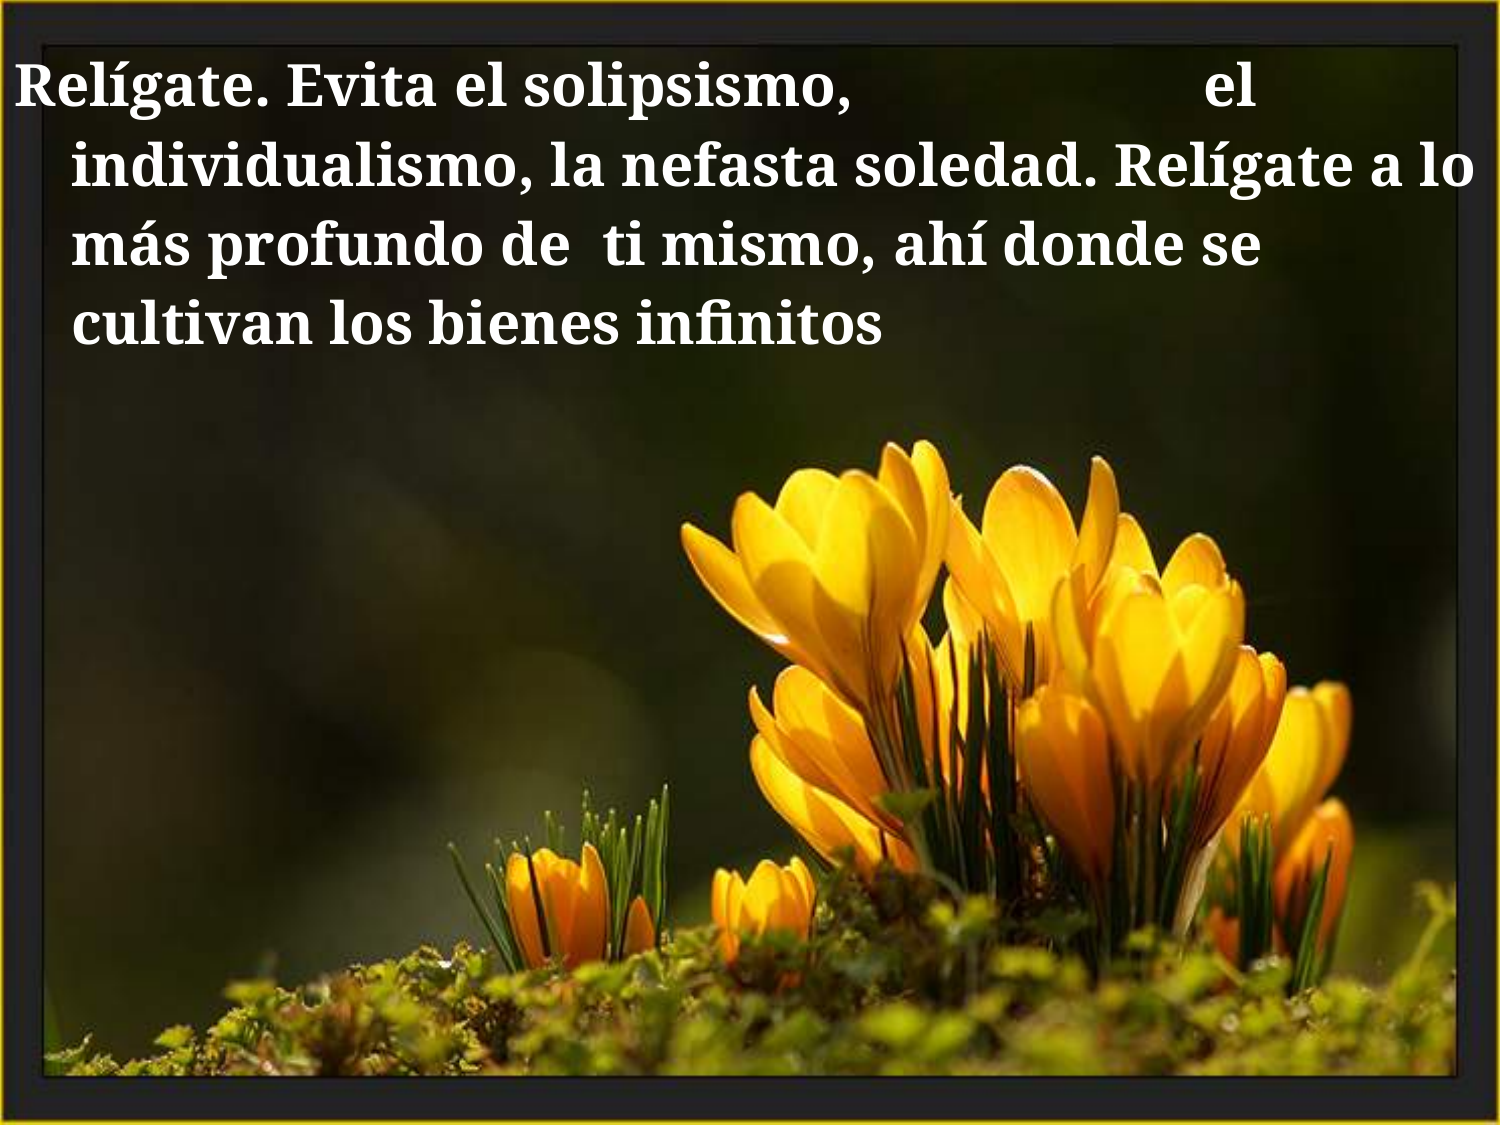

Relígate. Evita el solipsismo, el individualismo, la nefasta soledad. Relígate a lo más profundo de ti mismo, ahí donde se cultivan los bienes infinitos